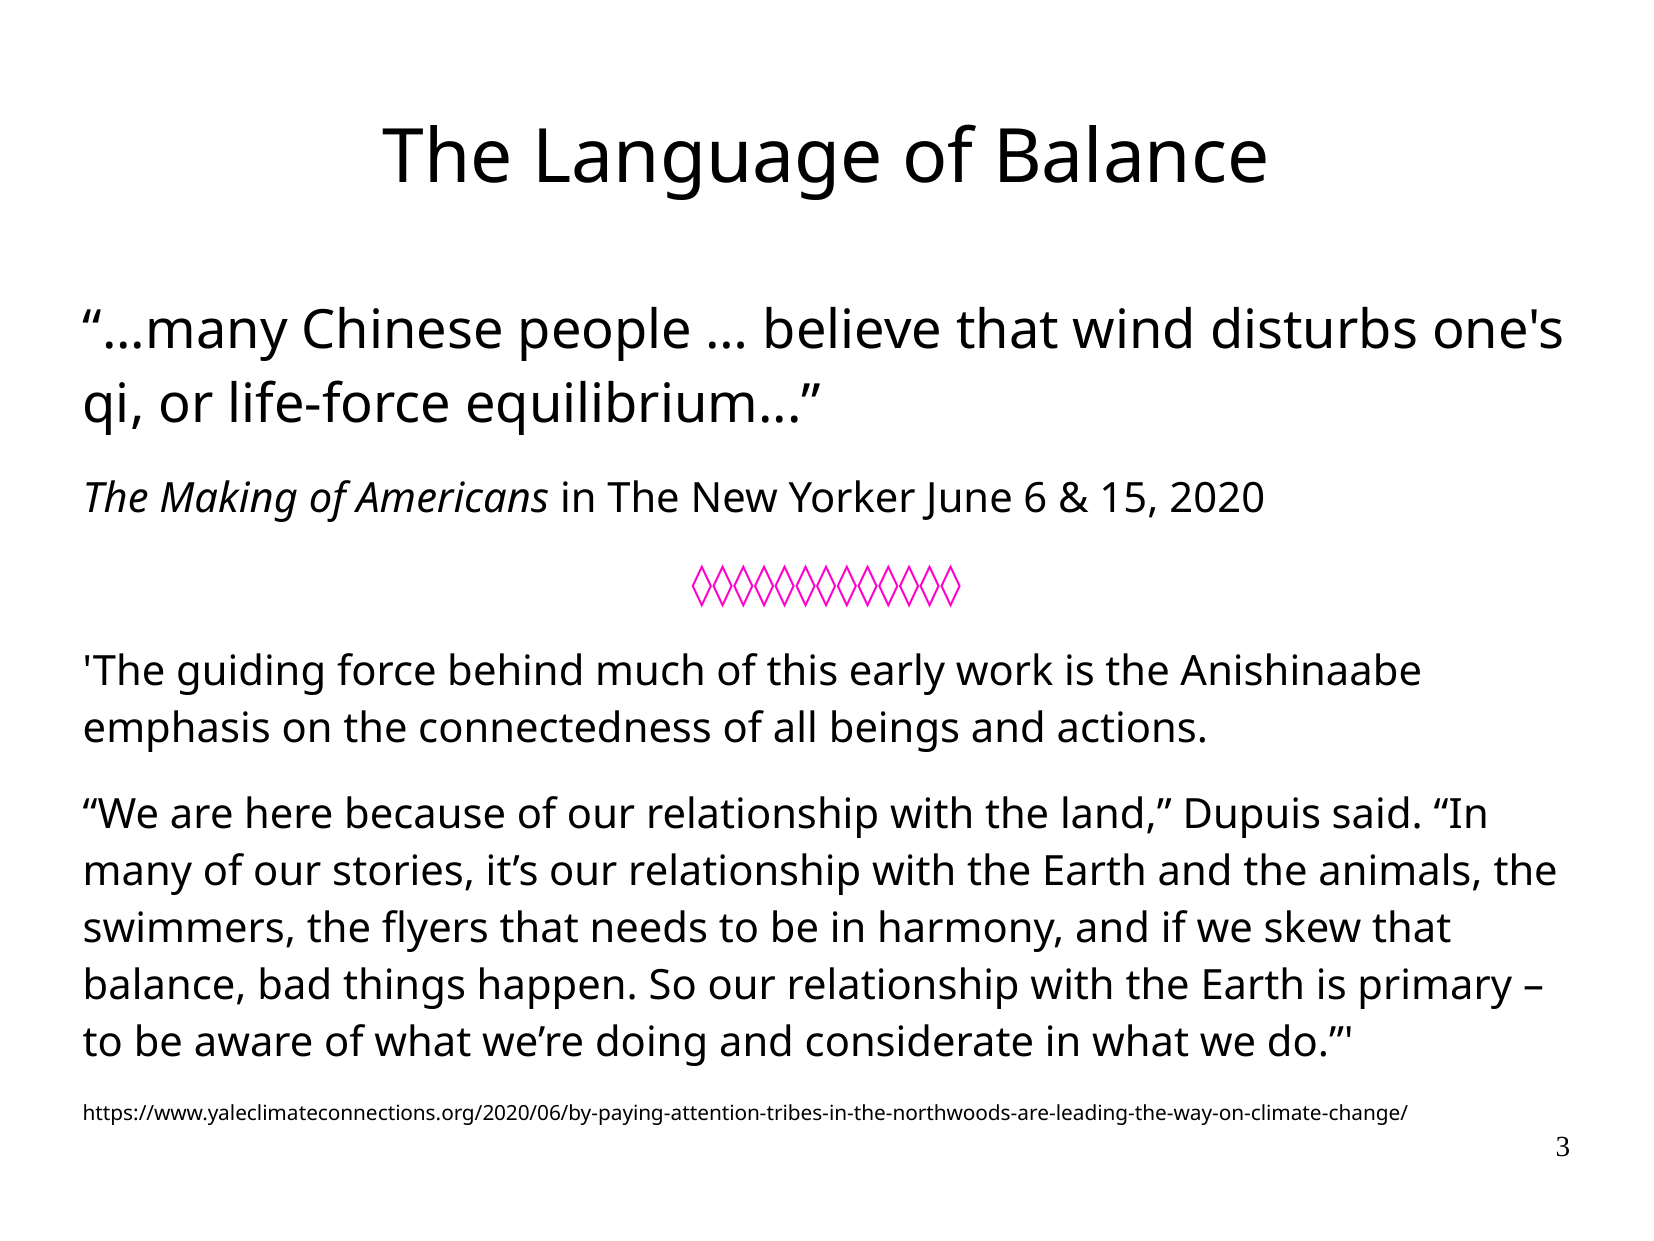

# The Language of Balance
“...many Chinese people … believe that wind disturbs one's qi, or life-force equilibrium...”
The Making of Americans in The New Yorker June 6 & 15, 2020
◊◊◊◊◊◊◊◊◊◊◊◊◊
'The guiding force behind much of this early work is the Anishinaabe emphasis on the connectedness of all beings and actions.
“We are here because of our relationship with the land,” Dupuis said. “In many of our stories, it’s our relationship with the Earth and the animals, the swimmers, the flyers that needs to be in harmony, and if we skew that balance, bad things happen. So our relationship with the Earth is primary – to be aware of what we’re doing and considerate in what we do.”'
https://www.yaleclimateconnections.org/2020/06/by-paying-attention-tribes-in-the-northwoods-are-leading-the-way-on-climate-change/
3